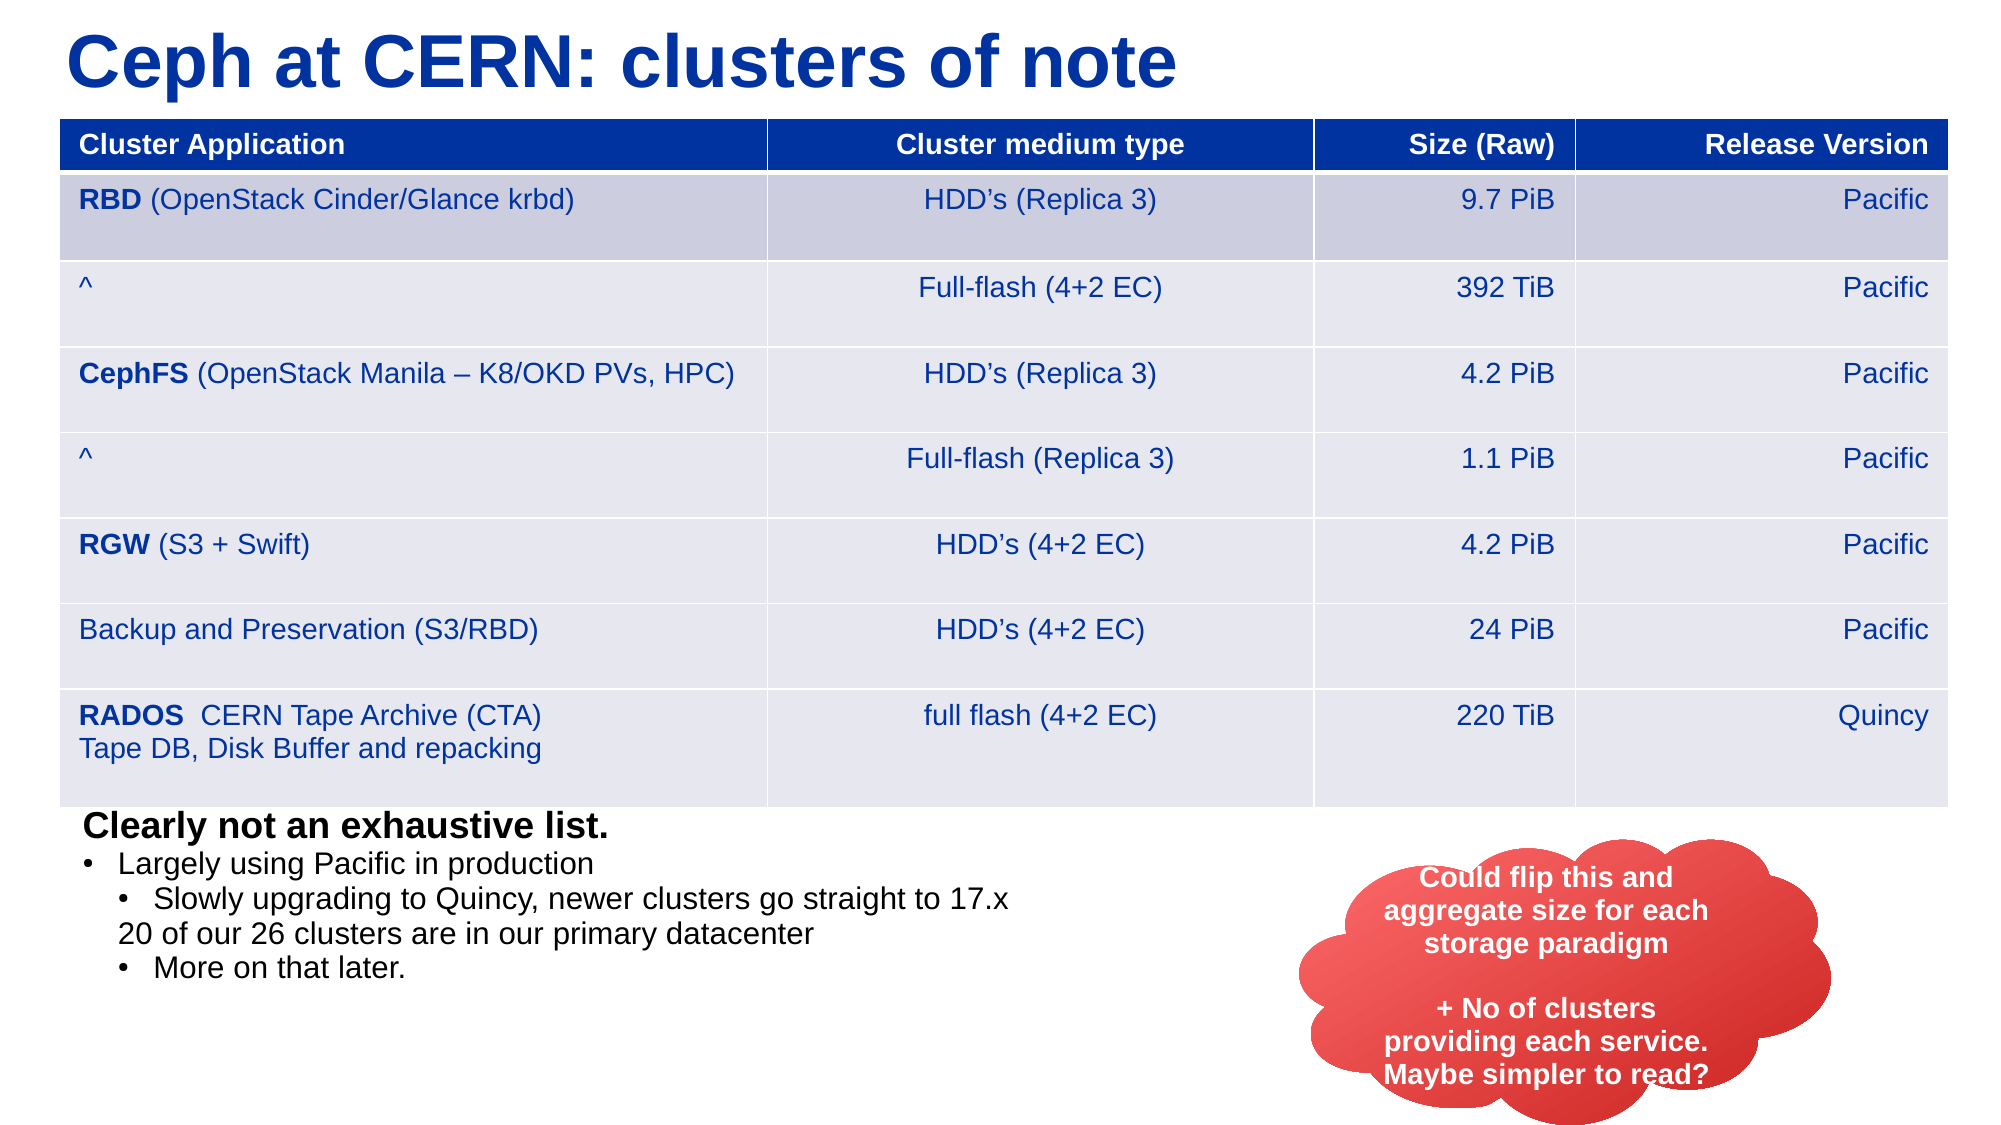

Ceph at CERN: clusters of note
| Cluster Application | Cluster medium type | Size (Raw) | Release Version |
| --- | --- | --- | --- |
| RBD (OpenStack Cinder/Glance krbd) | HDD’s (Replica 3) | 9.7 PiB | Pacific |
| ^ | Full-flash (4+2 EC) | 392 TiB | Pacific |
| CephFS (OpenStack Manila – K8/OKD PVs, HPC) | HDD’s (Replica 3) | 4.2 PiB | Pacific |
| ^ | Full-flash (Replica 3) | 1.1 PiB | Pacific |
| RGW (S3 + Swift) | HDD’s (4+2 EC) | 4.2 PiB | Pacific |
| Backup and Preservation (S3/RBD) | HDD’s (4+2 EC) | 24 PiB | Pacific |
| RADOS CERN Tape Archive (CTA) Tape DB, Disk Buffer and repacking | full flash (4+2 EC) | 220 TiB | Quincy |
Clearly not an exhaustive list.
Largely using Pacific in production
Slowly upgrading to Quincy, newer clusters go straight to 17.x
20 of our 26 clusters are in our primary datacenter
More on that later.
Could flip this and aggregate size for each storage paradigm
+ No of clusters providing each service. Maybe simpler to read?